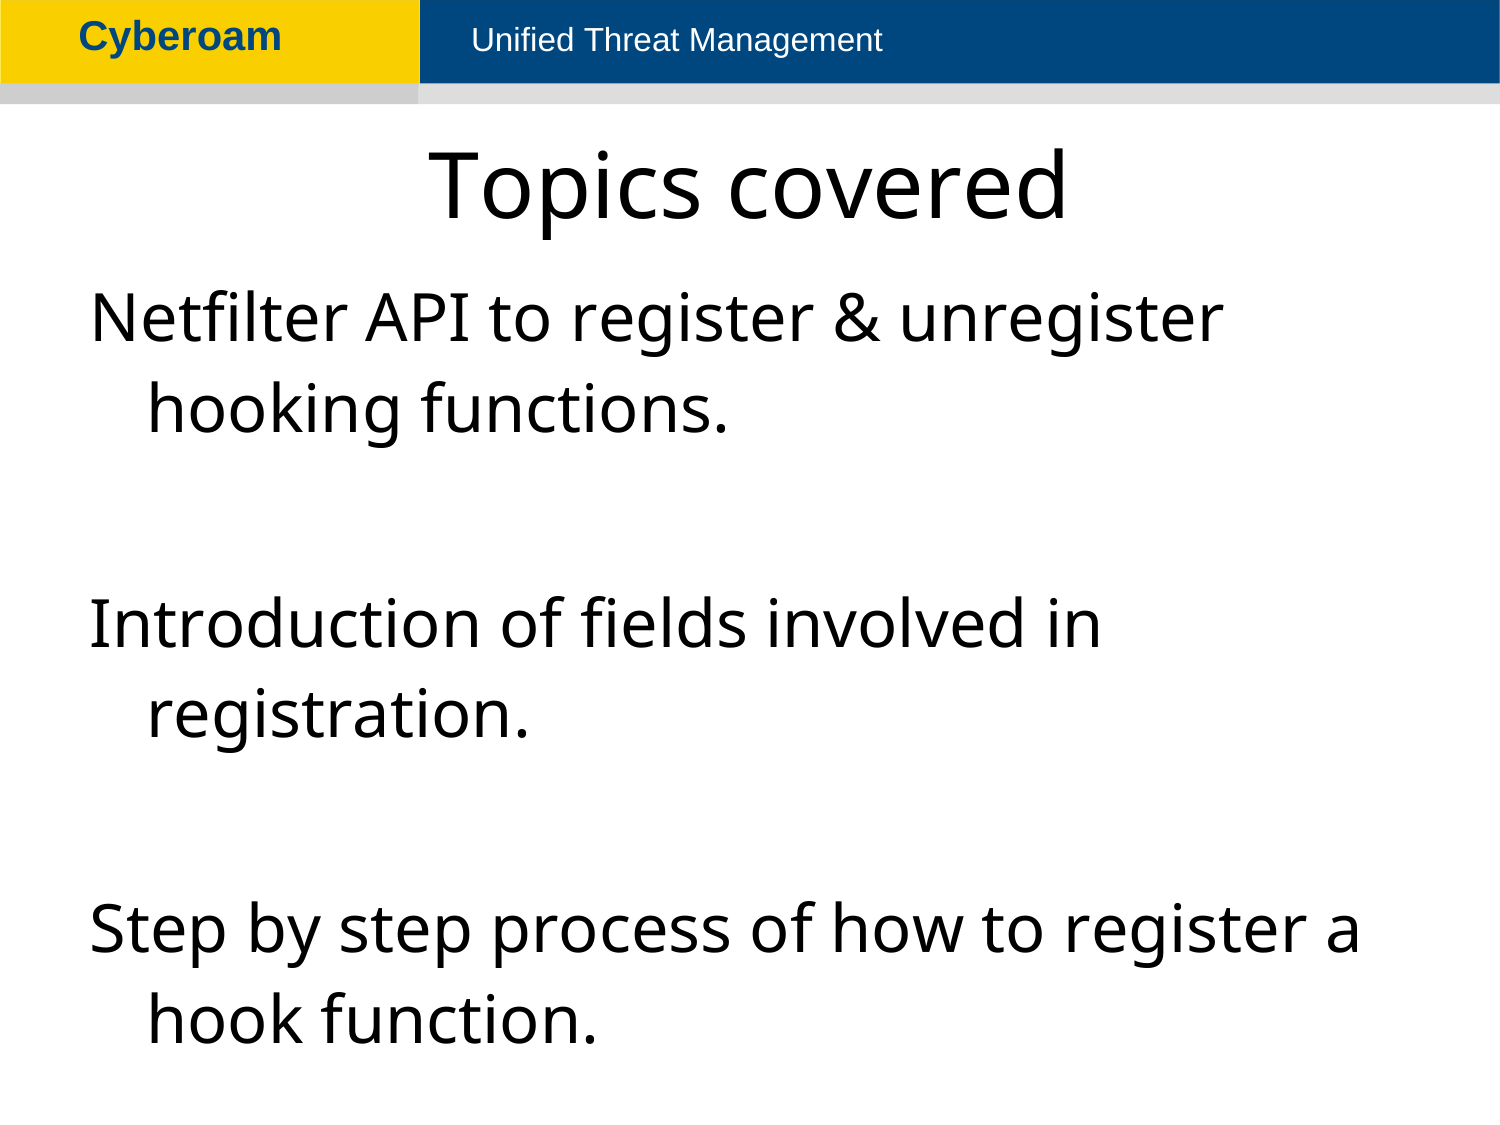

# Topics covered
Netfilter API to register & unregister hooking functions.
Introduction of fields involved in registration.
Step by step process of how to register a hook function.